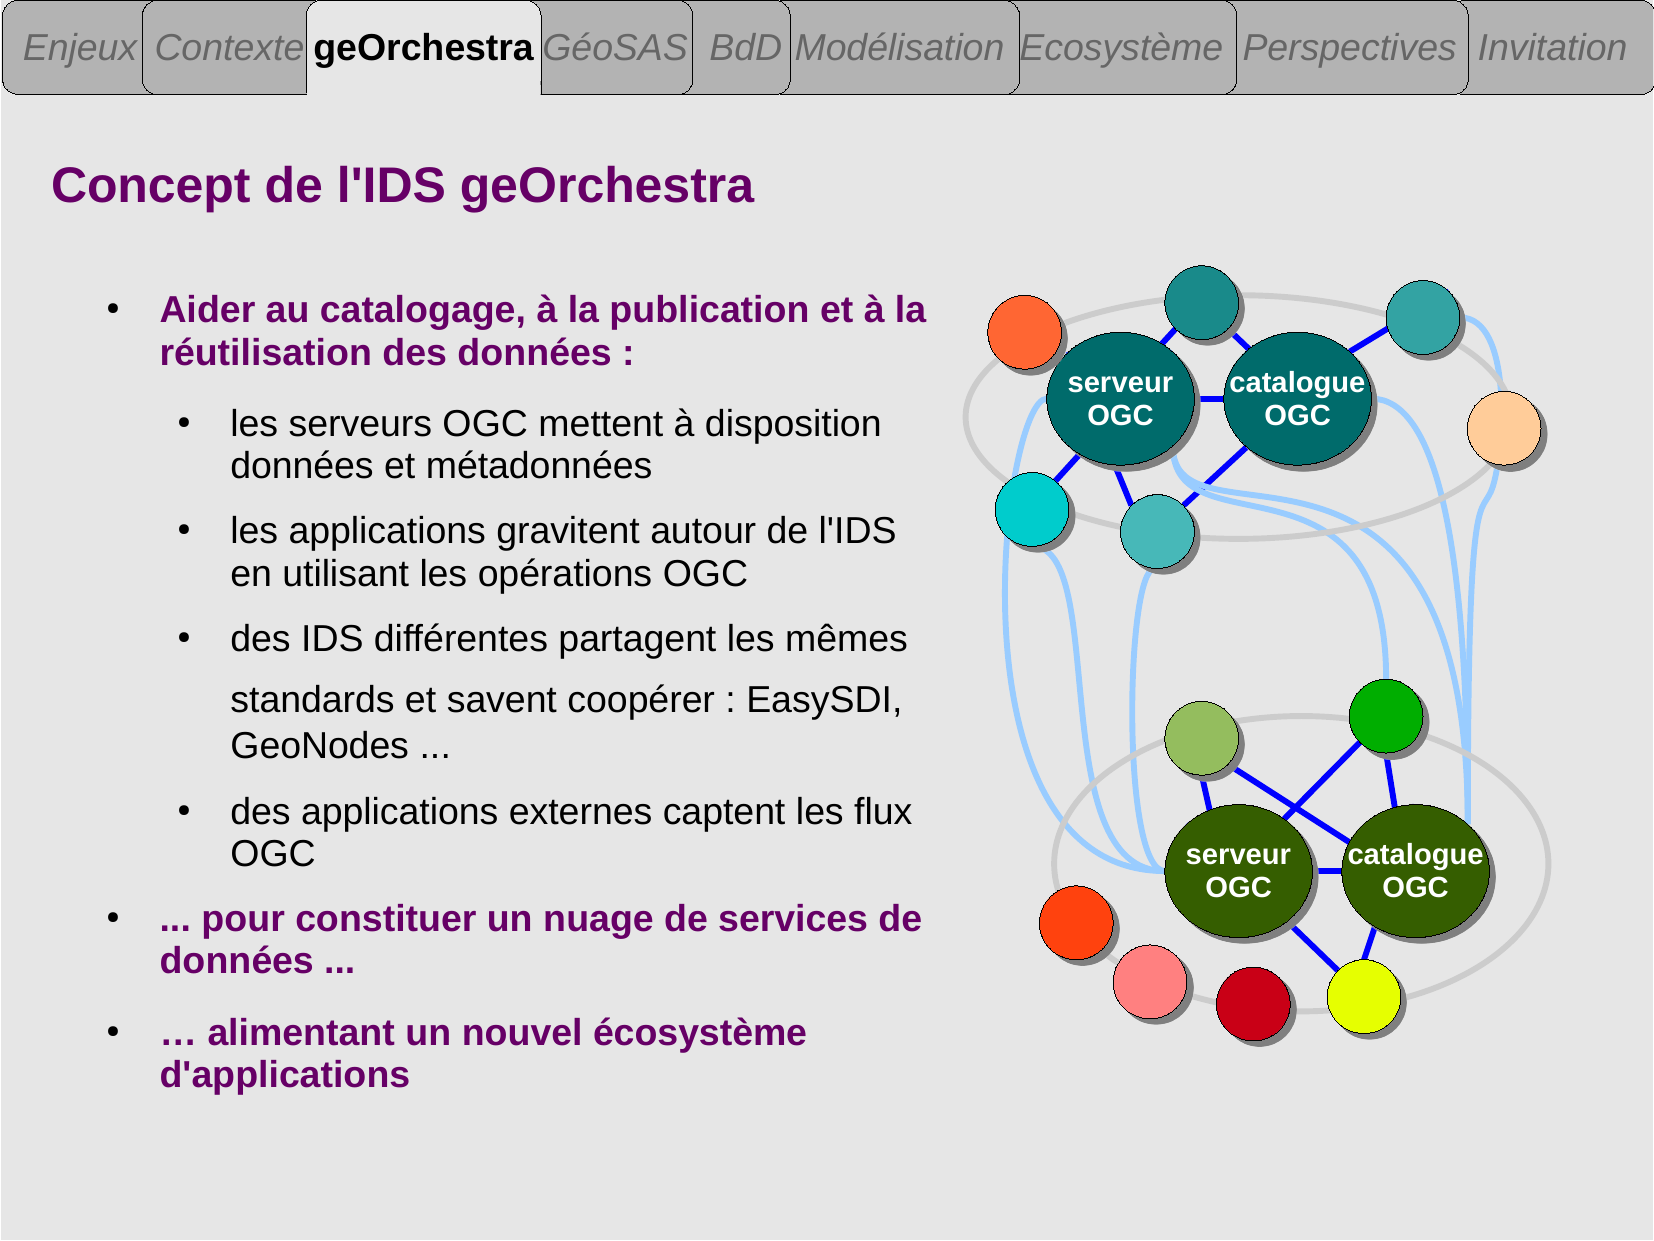

Enjeux
Contexte
geOrchestra
 GéoSAS
 BdD
 Modélisation
 Ecosystème
 Perspectives
Invitation
# Concept de l'IDS geOrchestra
Aider au catalogage, à la publication et à la réutilisation des données :
les serveurs OGC mettent à disposition données et métadonnées
les applications gravitent autour de l'IDS en utilisant les opérations OGC
des IDS différentes partagent les mêmes standards et savent coopérer : EasySDI, GeoNodes ...
des applications externes captent les flux OGC
... pour constituer un nuage de services de données ...
… alimentant un nouvel écosystème d'applications
serveur
OGC
catalogue
OGC
données
meta
data
serveur
OGC
catalogue
OGC